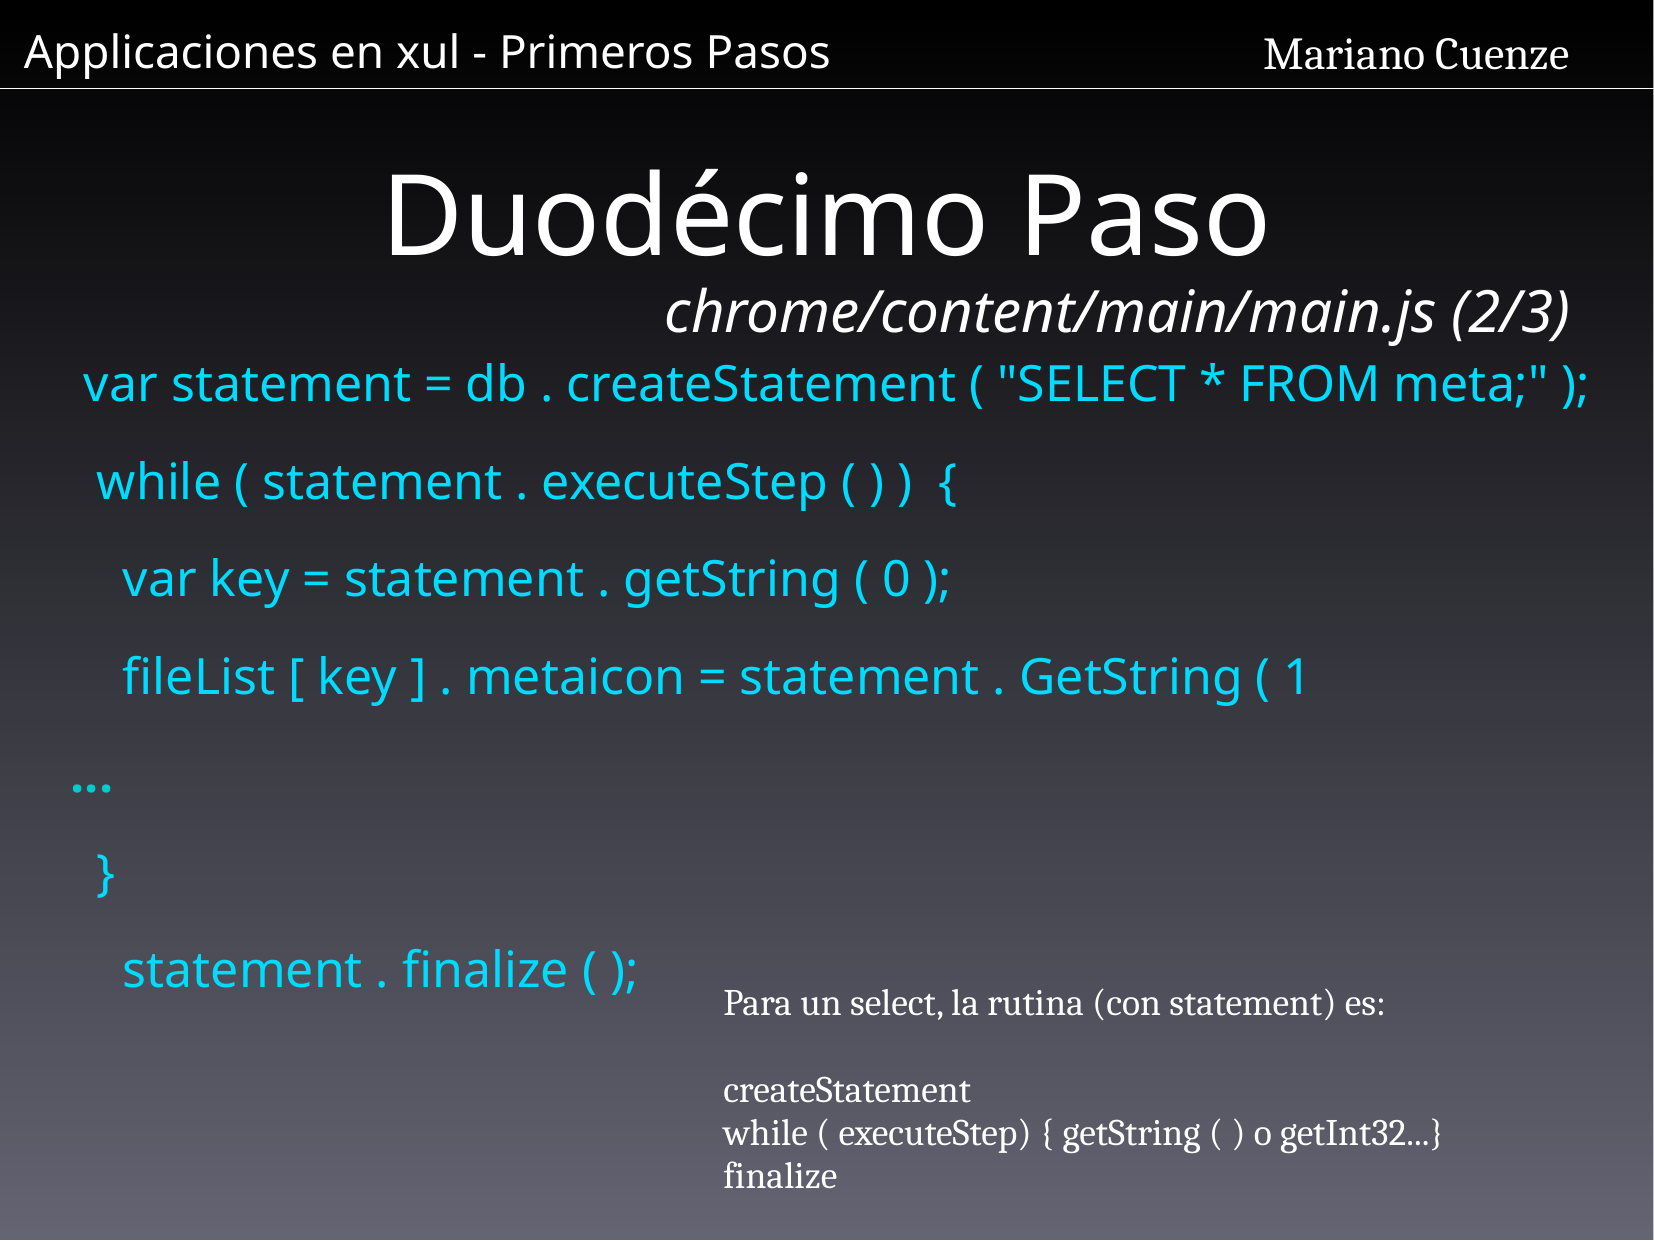

Applicaciones en xul - Primeros Pasos
Mariano Cuenze
# Duodécimo Paso
chrome/content/main/main.js (2/3)
 var statement = db . createStatement ( "SELECT * FROM meta;" );
 while ( statement . executeStep ( ) ) {
 var key = statement . getString ( 0 );
 fileList [ key ] . metaicon = statement . GetString ( 1
...
 }
 statement . finalize ( );
Para un select, la rutina (con statement) es:
createStatement
while ( executeStep) { getString ( ) o getInt32...}
finalize